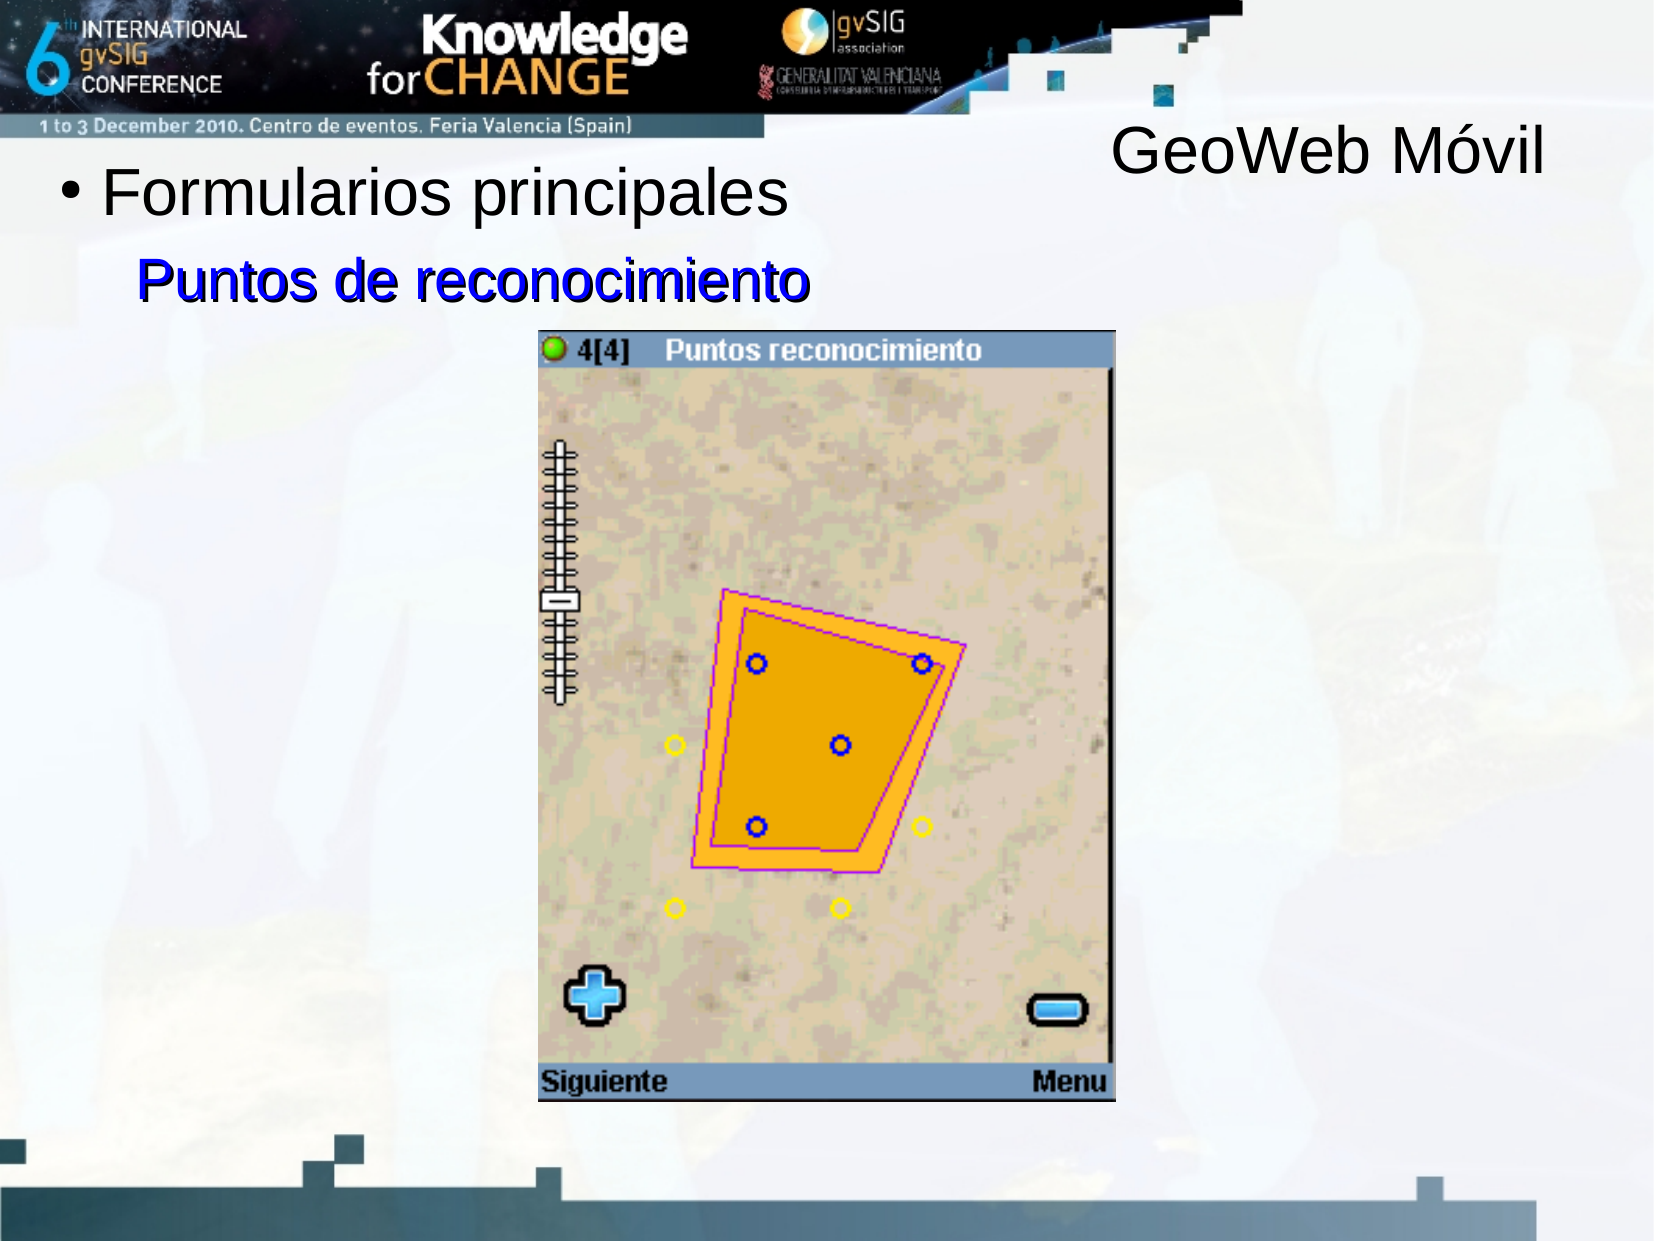

# GeoWeb Móvil
 Formularios principales
Puntos de reconocimiento